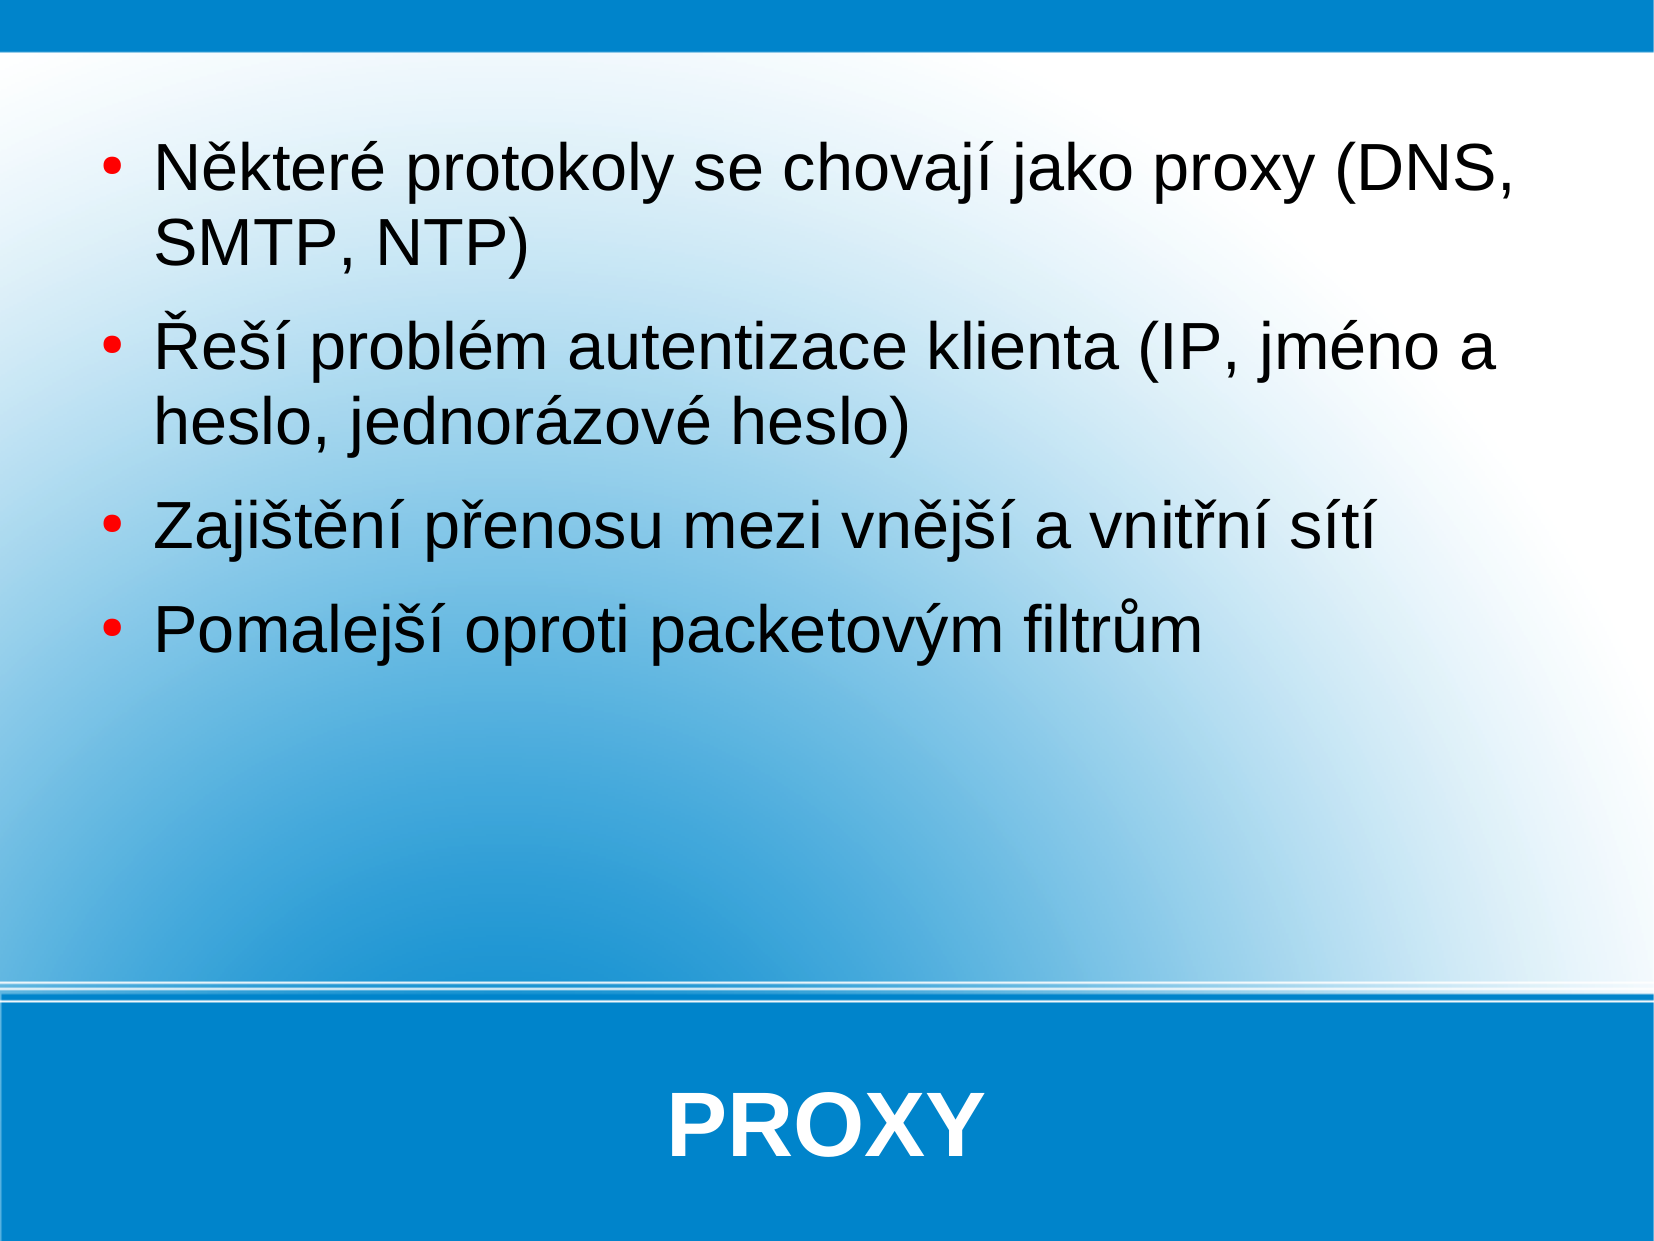

Některé protokoly se chovají jako proxy (DNS, SMTP, NTP)
Řeší problém autentizace klienta (IP, jméno a heslo, jednorázové heslo)
Zajištění přenosu mezi vnější a vnitřní sítí
Pomalejší oproti packetovým filtrům
# PROXY